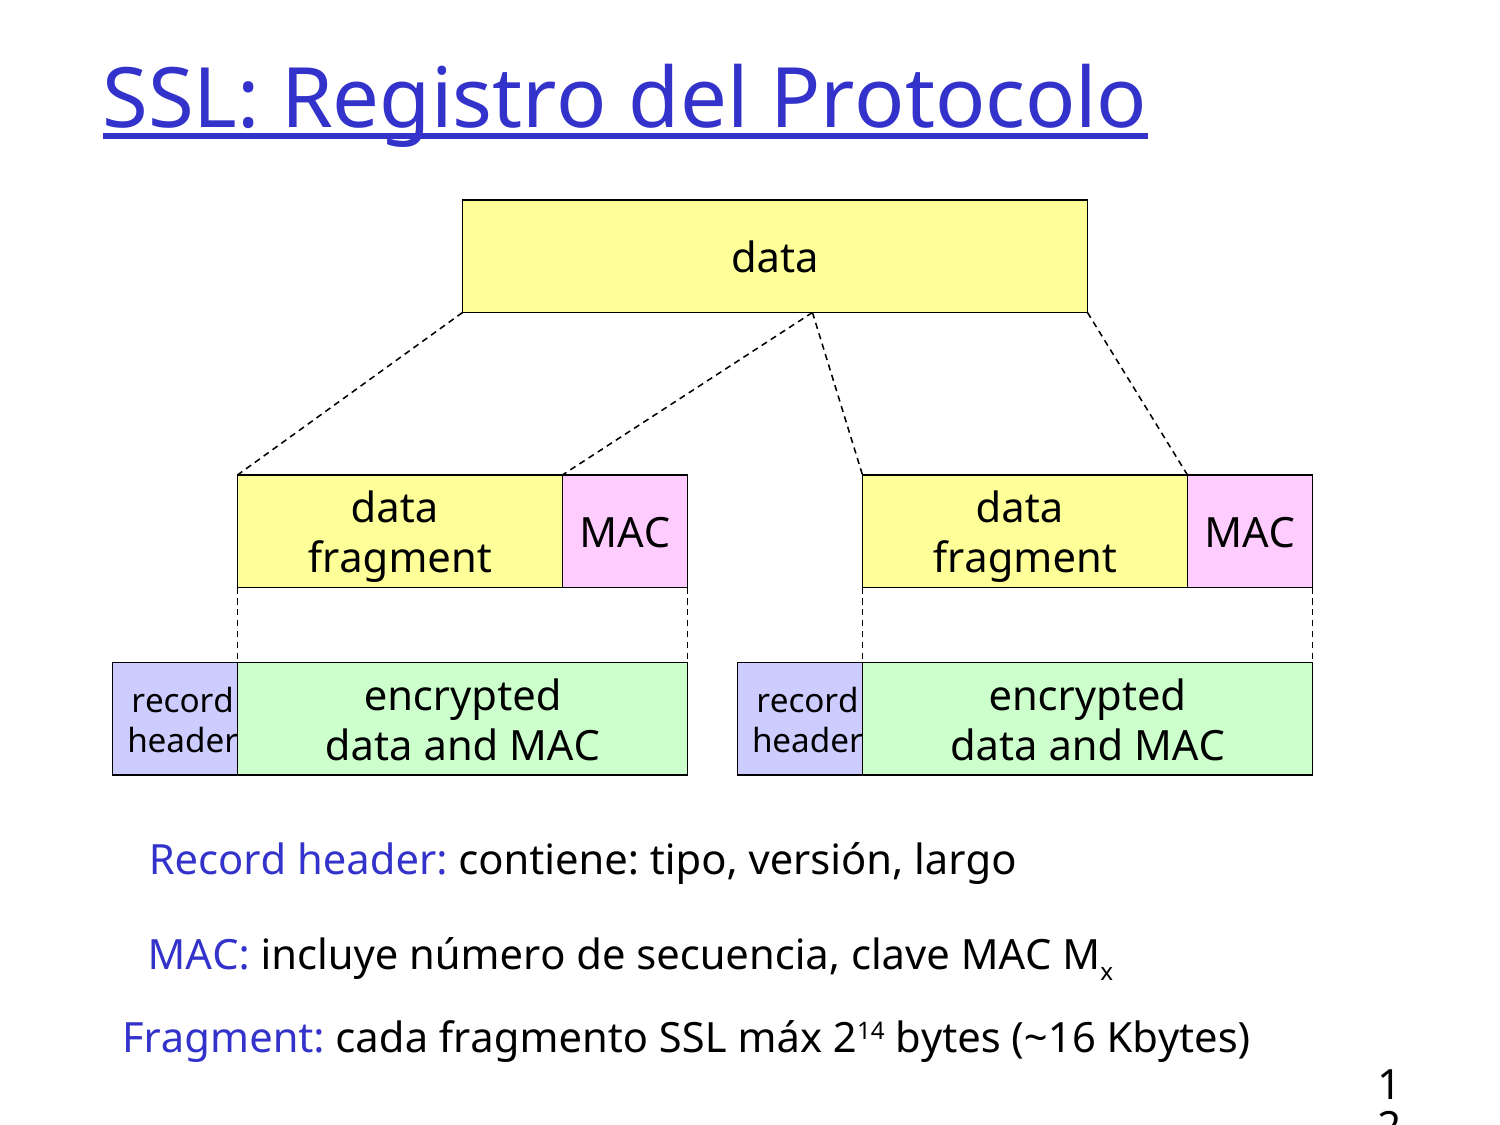

# SSL: Registro del Protocolo
data
data
fragment
MAC
data
fragment
MAC
record
header
encrypted
data and MAC
record
header
encrypted
data and MAC
Record header: contiene: tipo, versión, largo
MAC: incluye número de secuencia, clave MAC Mx
Fragment: cada fragmento SSL máx 214 bytes (~16 Kbytes)
12